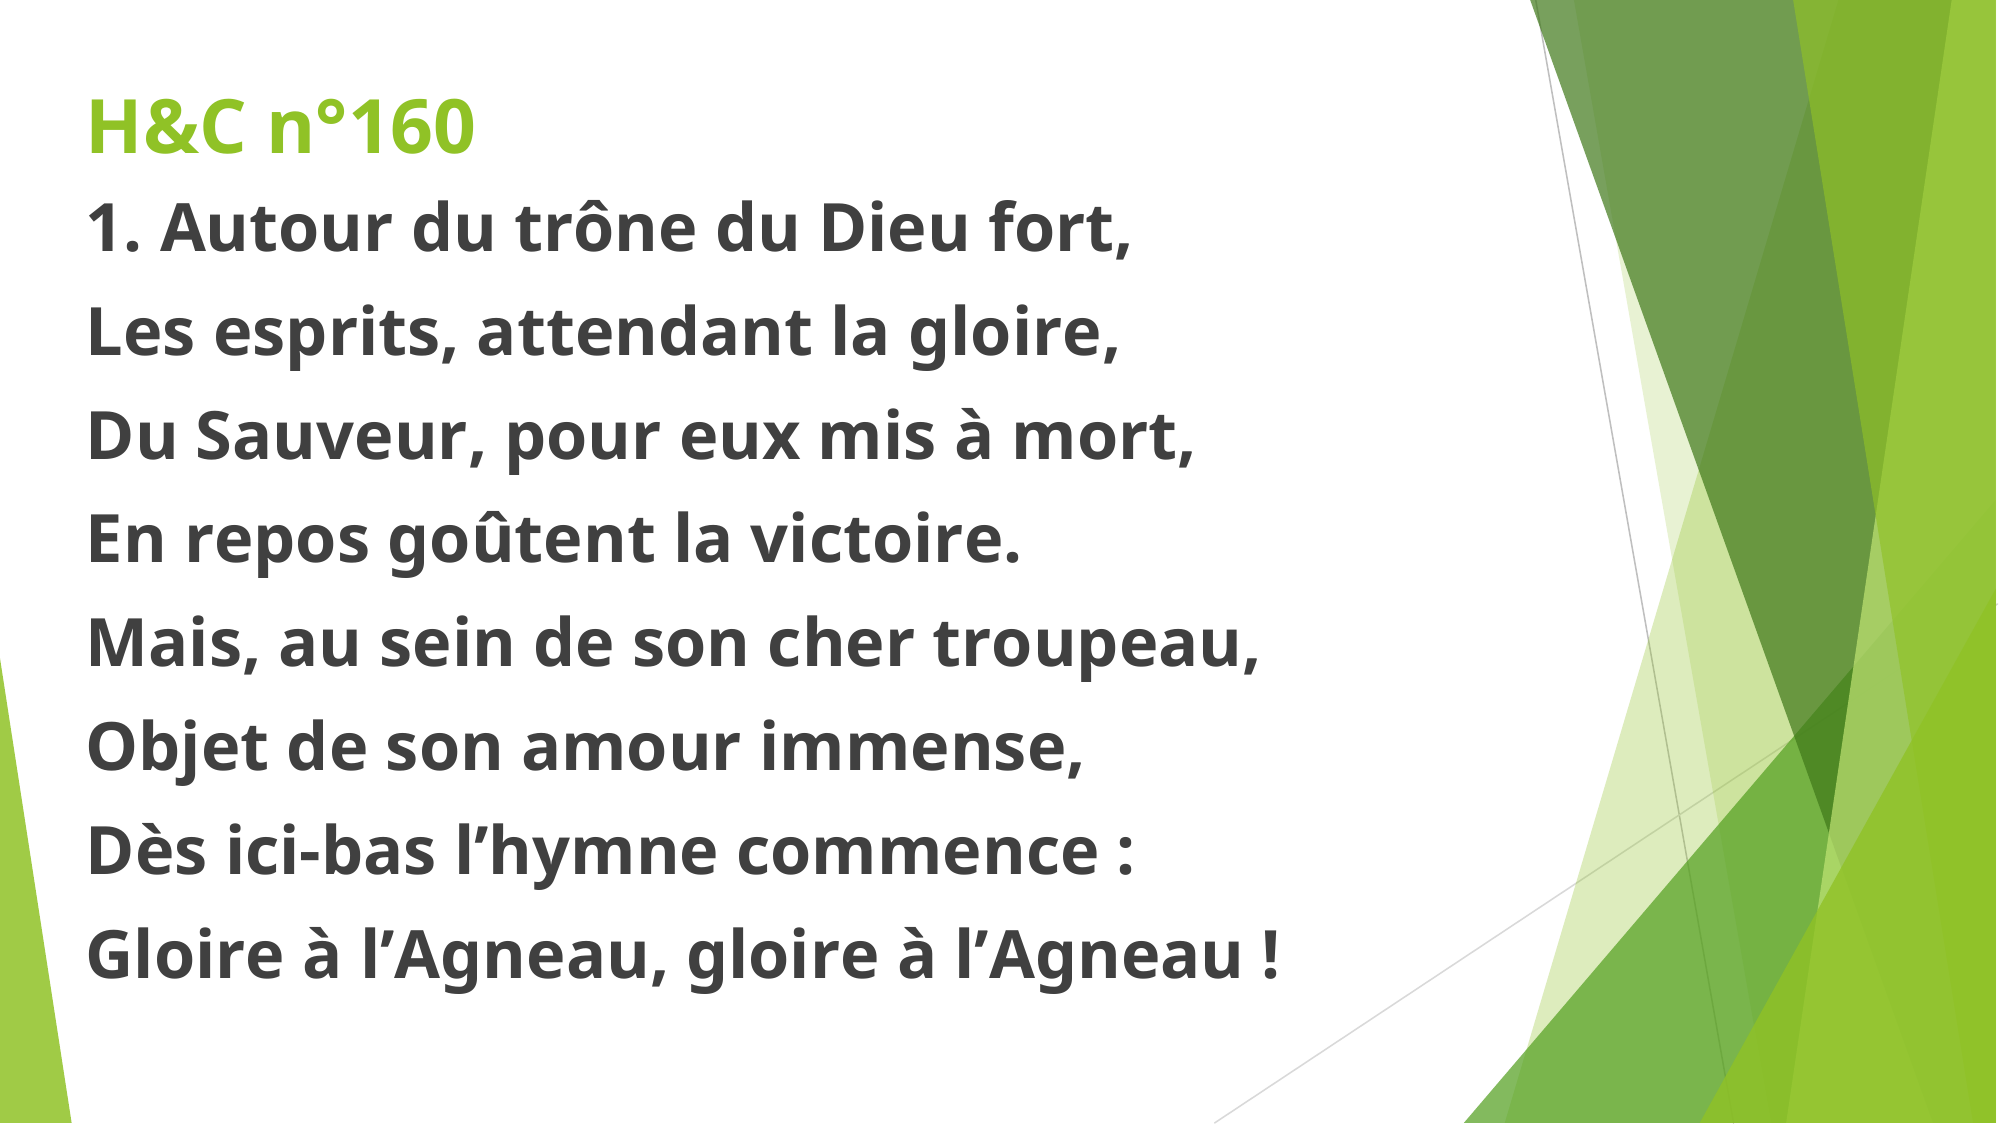

H&C n°160
1. Autour du trône du Dieu fort,
Les esprits, attendant la gloire,
Du Sauveur, pour eux mis à mort,
En repos goûtent la victoire.
Mais, au sein de son cher troupeau,
Objet de son amour immense,
Dès ici-bas l’hymne commence :
Gloire à l’Agneau, gloire à l’Agneau !